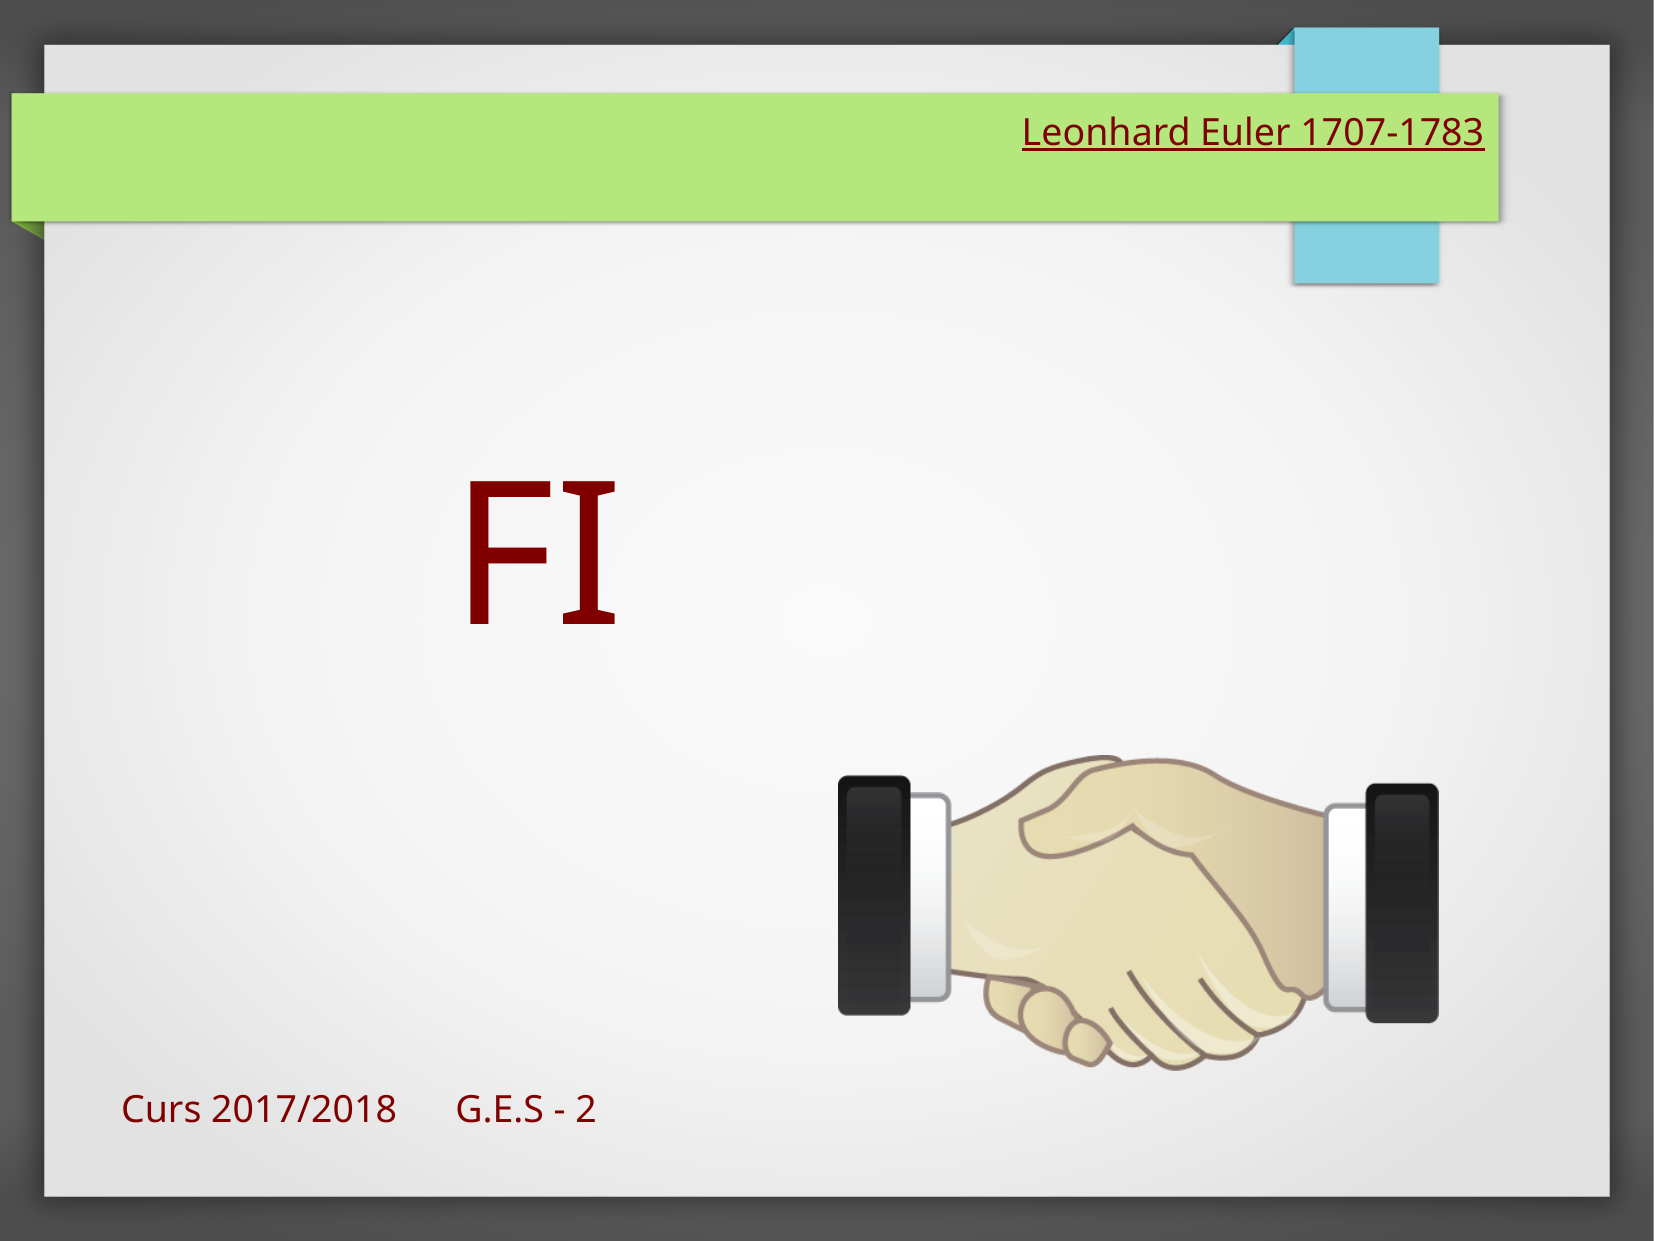

Leonhard Euler 1707-1783
FI
Curs 2017/2018 G.E.S - 2